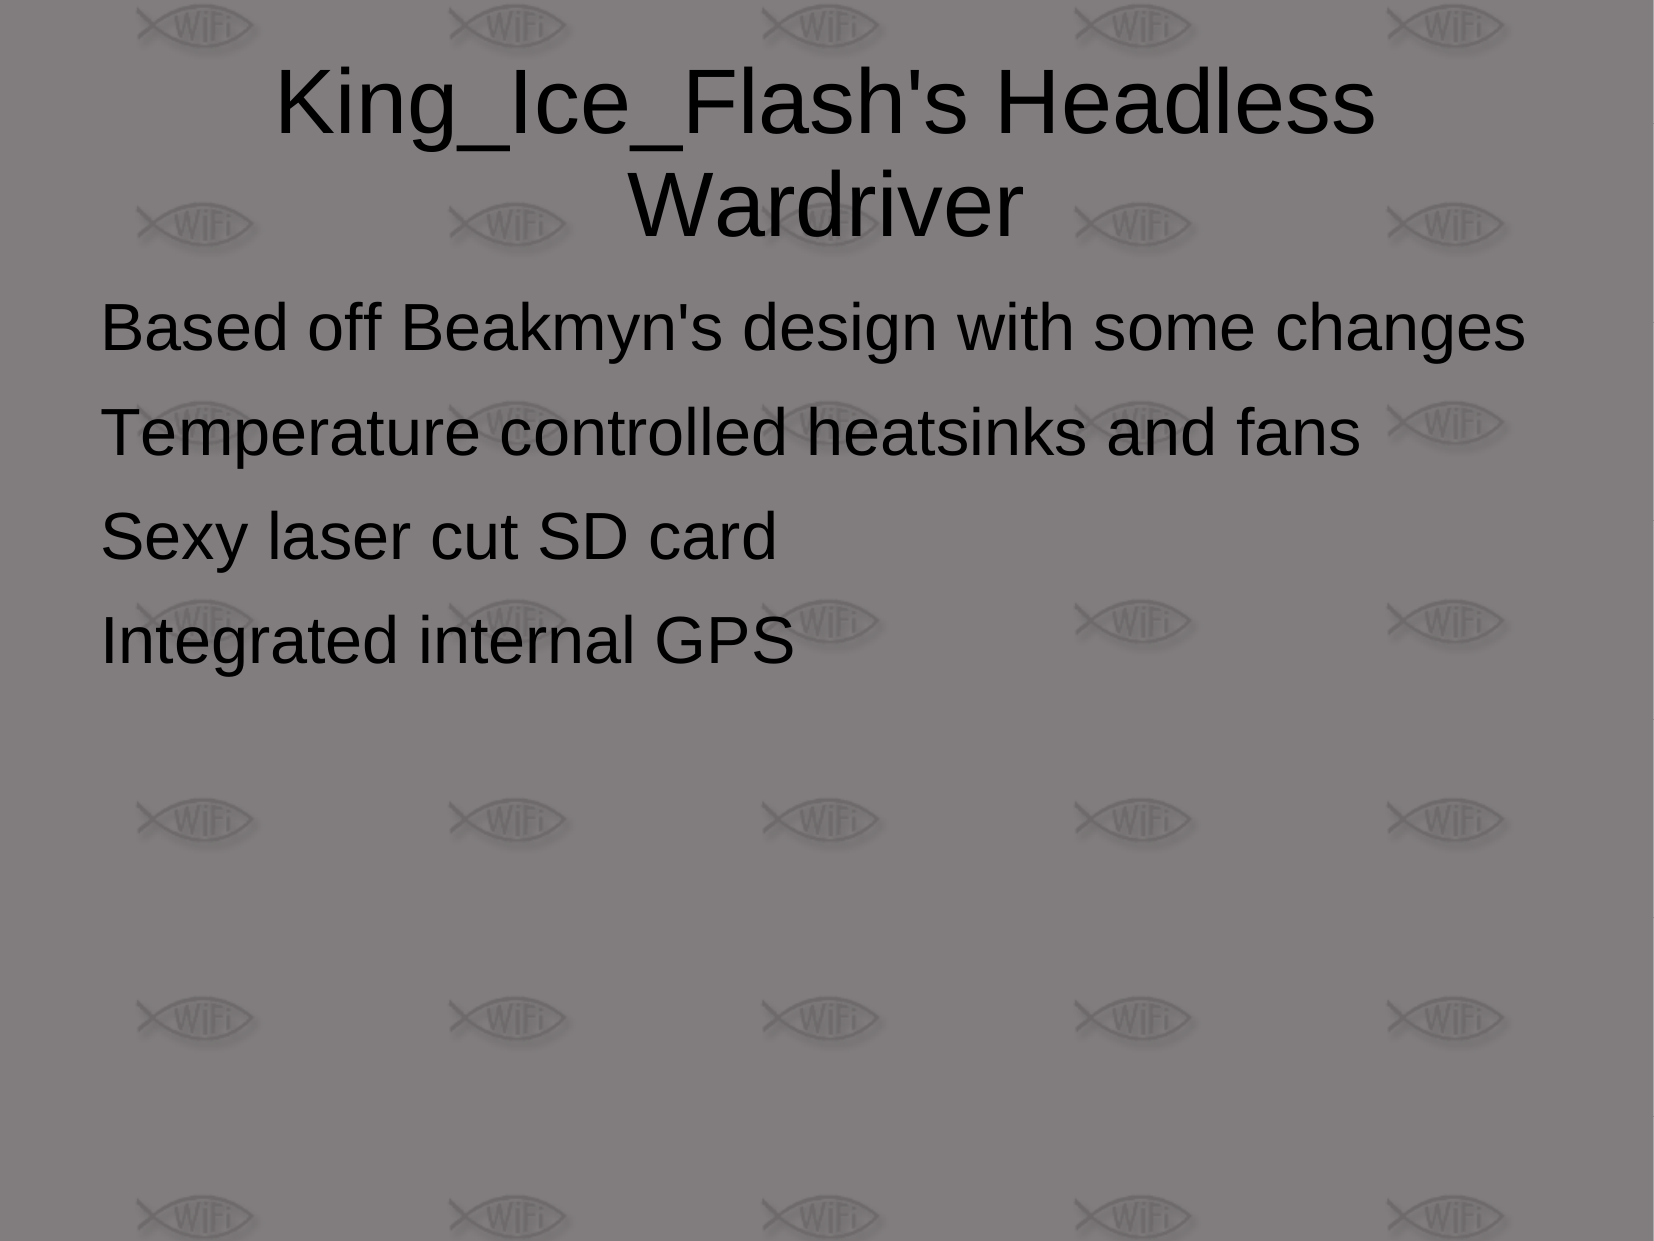

# King_Ice_Flash's Headless Wardriver
Based off Beakmyn's design with some changes
Temperature controlled heatsinks and fans
Sexy laser cut SD card
Integrated internal GPS